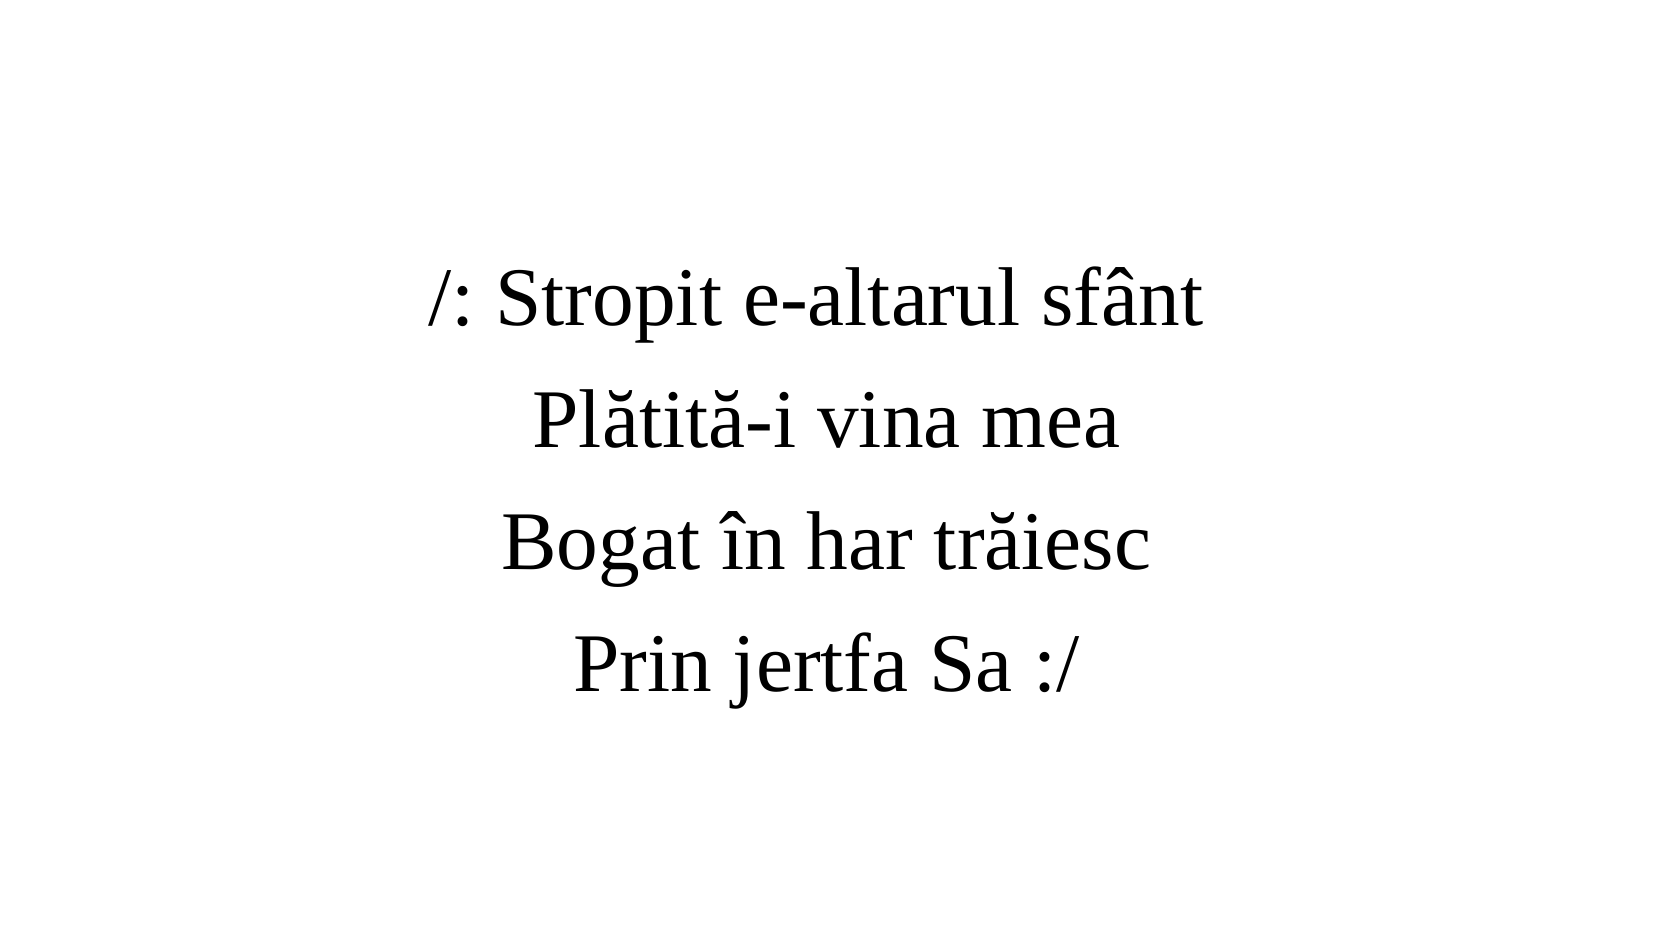

# /: Stropit e-altarul sfânt
Plătită-i vina mea
Bogat în har trăiesc
Prin jertfa Sa :/